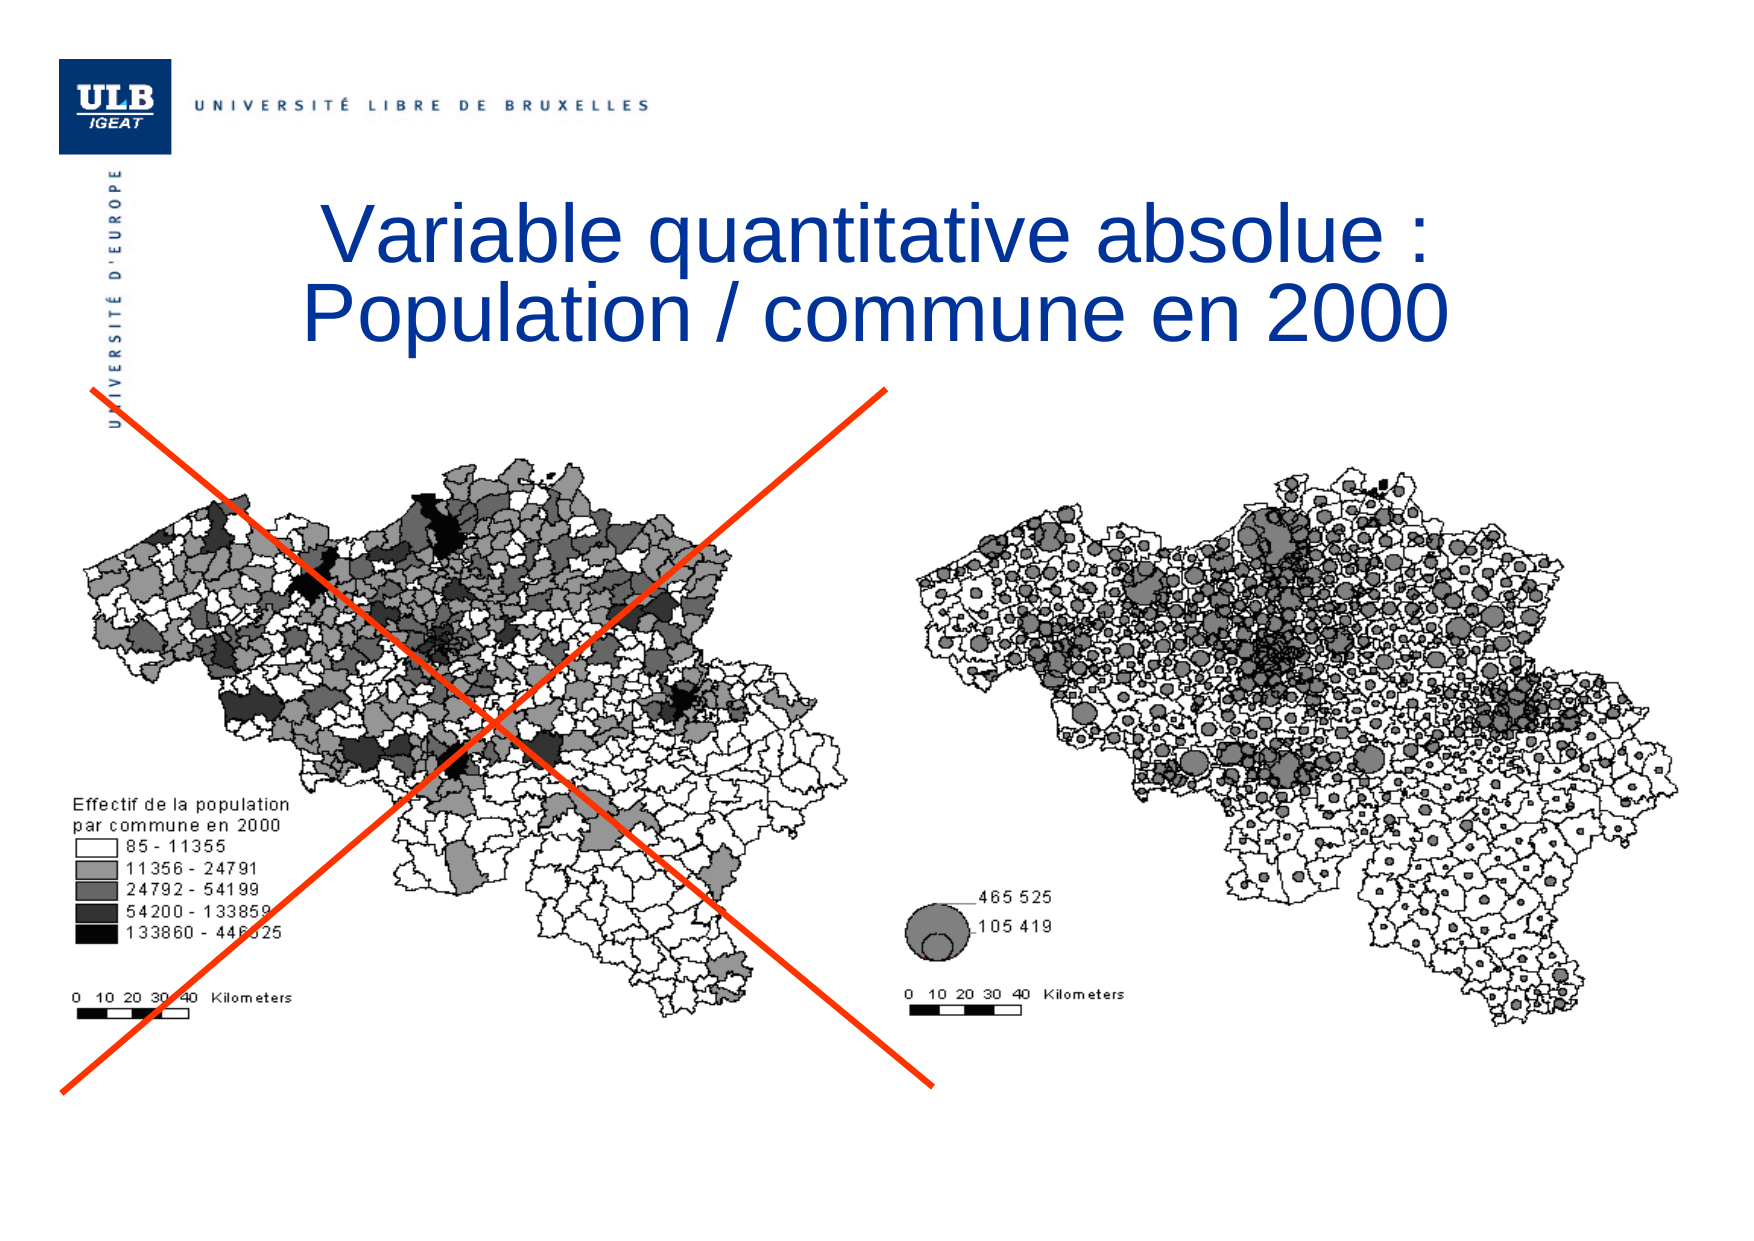

# Variable quantitative absolue : Population / commune en 2000
GEOG-F-105 - Méthodologie de la géographie humaine I
57